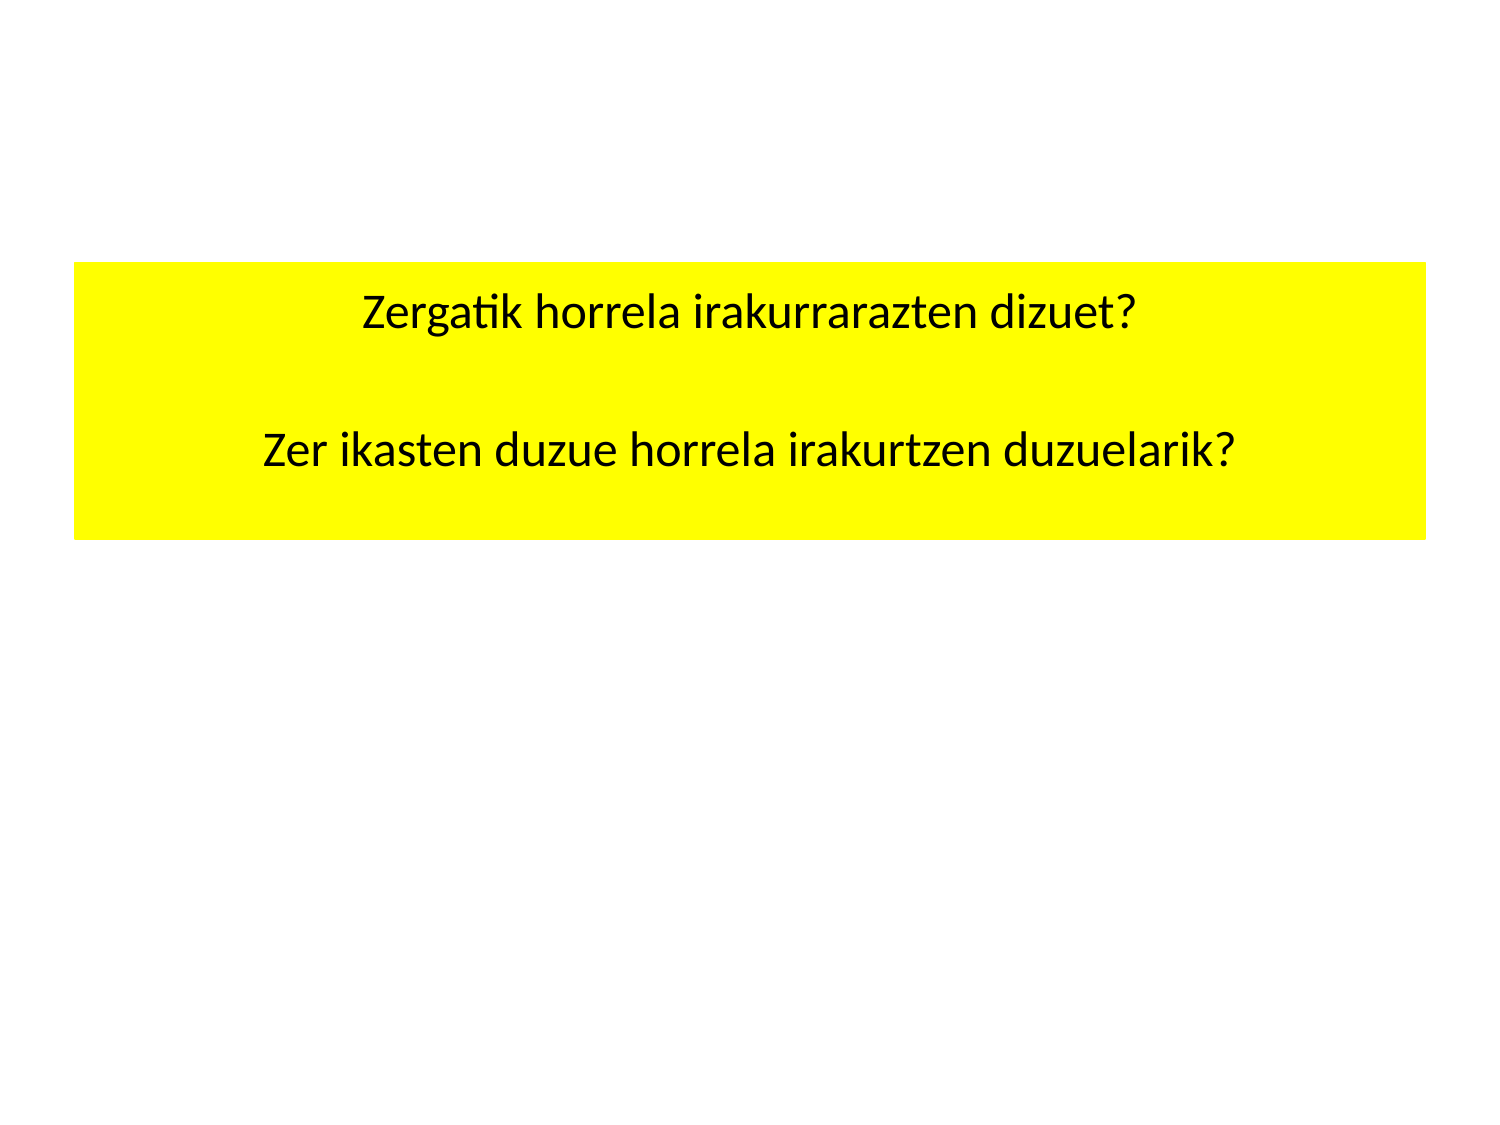

# Zergatik horrela irakurrarazten dizuet?
Zer ikasten duzue horrela irakurtzen duzuelarik?